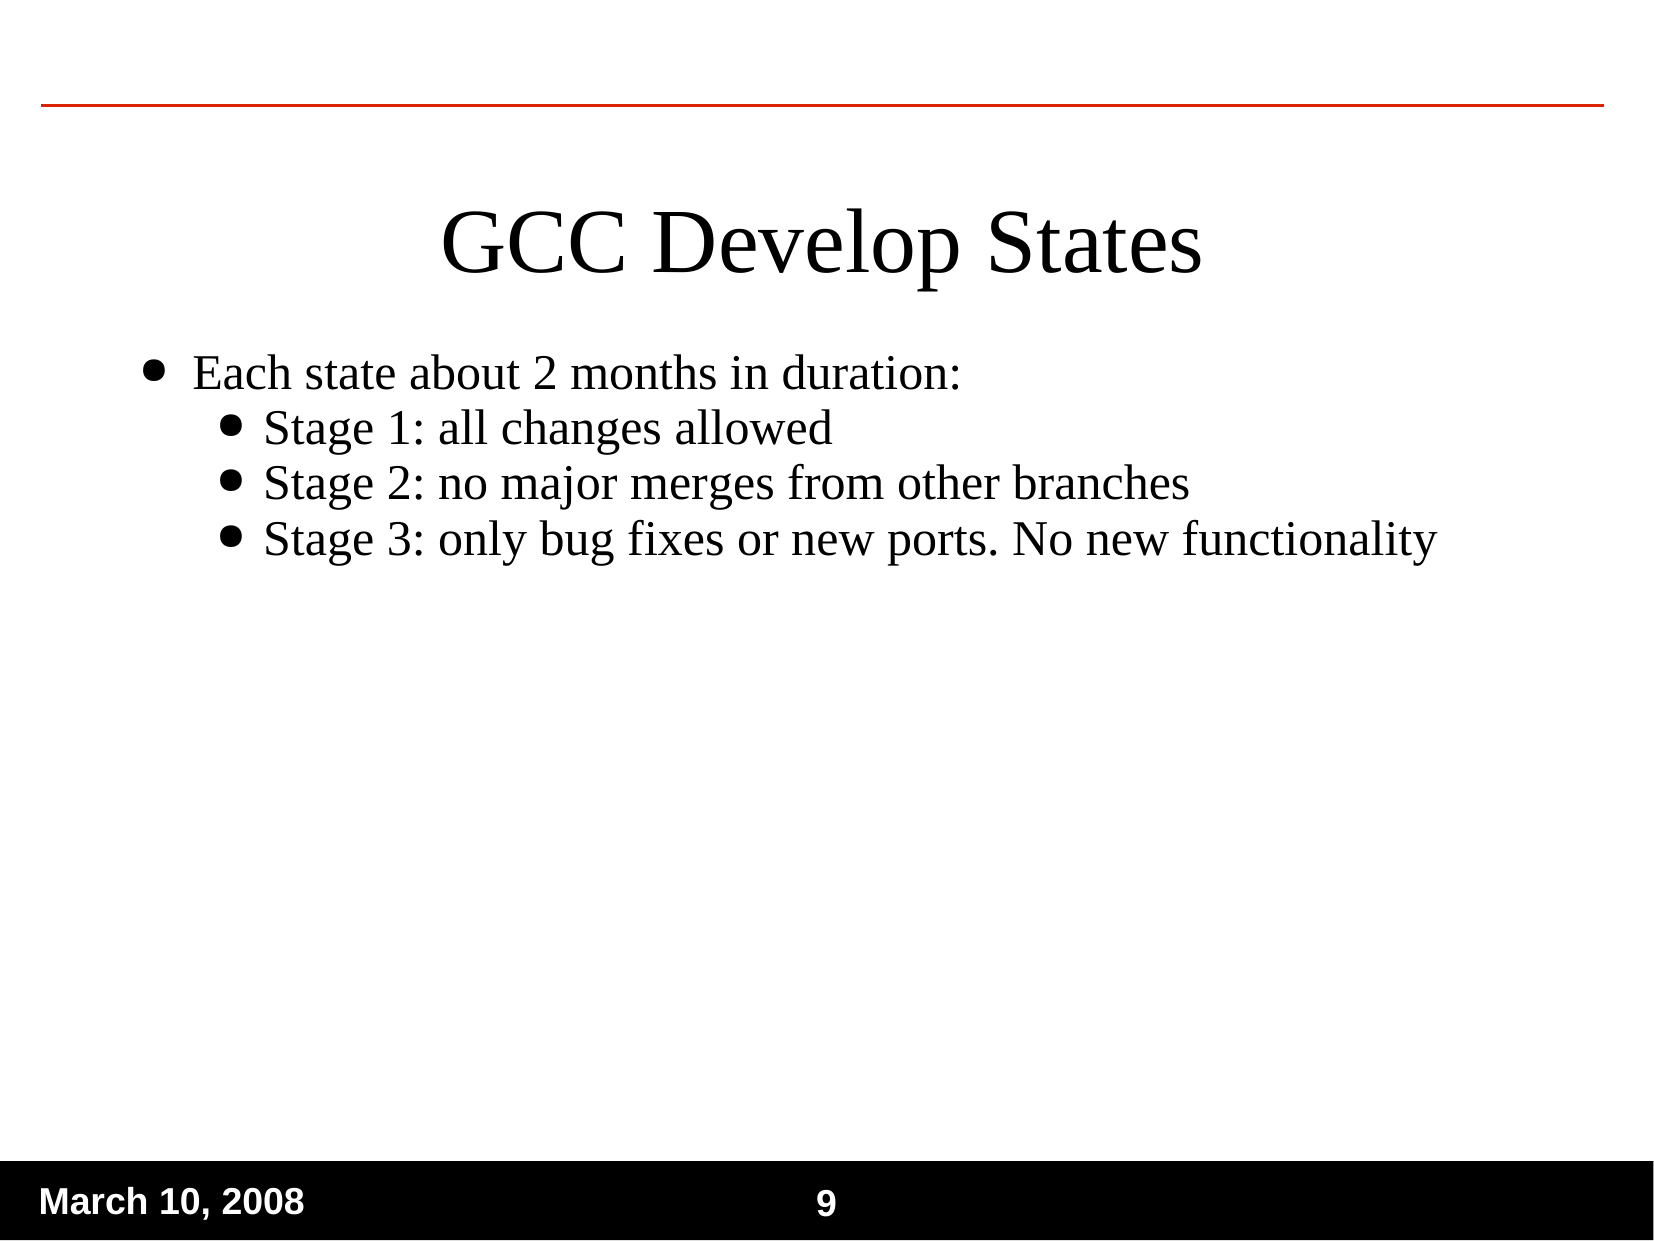

# GCC Develop States
Each state about 2 months in duration:
Stage 1: all changes allowed
Stage 2: no major merges from other branches
Stage 3: only bug fixes or new ports. No new functionality